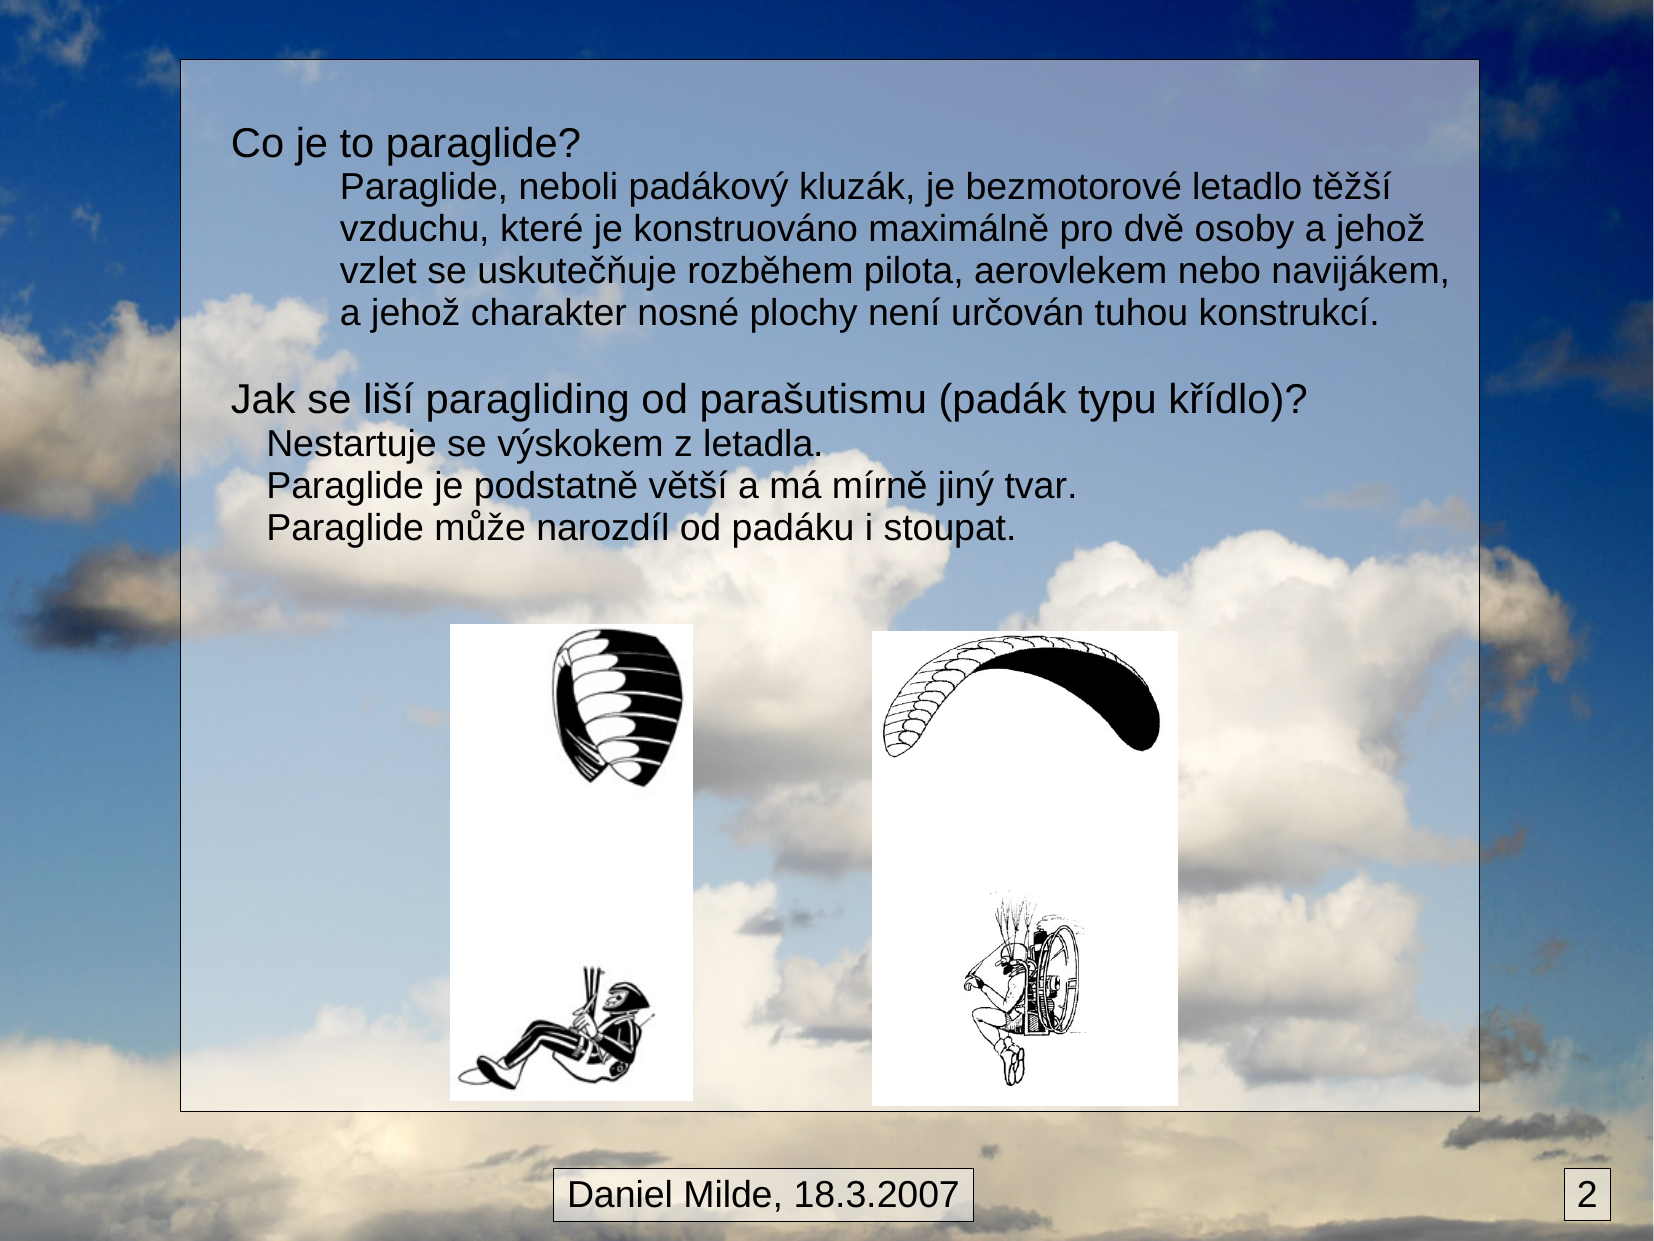

Co je to paraglide?
	Paraglide, neboli padákový kluzák, je bezmotorové letadlo těžší
	vzduchu, které je konstruováno maximálně pro dvě osoby a jehož
	vzlet se uskutečňuje rozběhem pilota, aerovlekem nebo navijákem,
	a jehož charakter nosné plochy není určován tuhou konstrukcí.
Jak se liší paragliding od parašutismu (padák typu křídlo)?
Nestartuje se výskokem z letadla.
Paraglide je podstatně větší a má mírně jiný tvar.
Paraglide může narozdíl od padáku i stoupat.
ggg
Daniel Milde, 18.3.2007
2